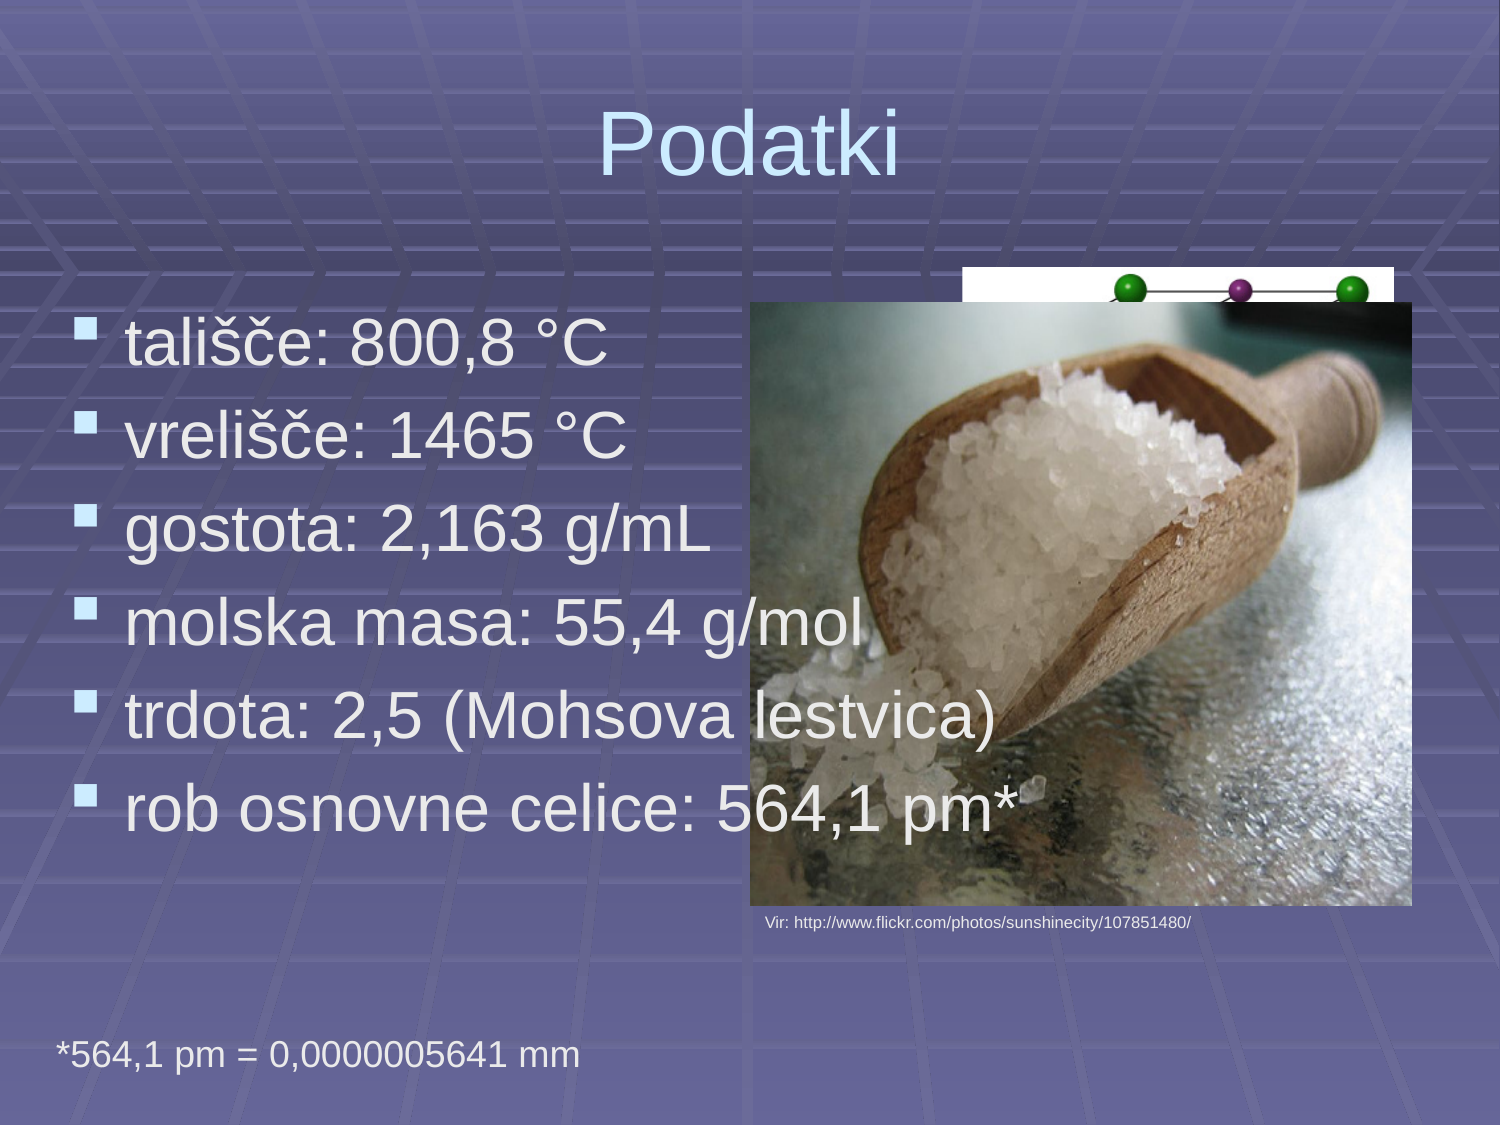

# Podatki
Vir: http://cwx.prenhall.com/petrucci
tališče: 800,8 °C
vrelišče: 1465 °C
gostota: 2,163 g/mL
molska masa: 55,4 g/mol
trdota: 2,5 (Mohsova lestvica)
rob osnovne celice: 564,1 pm*
Vir: http://www.flickr.com/photos/sunshinecity/107851480/
*564,1 pm = 0,0000005641 mm